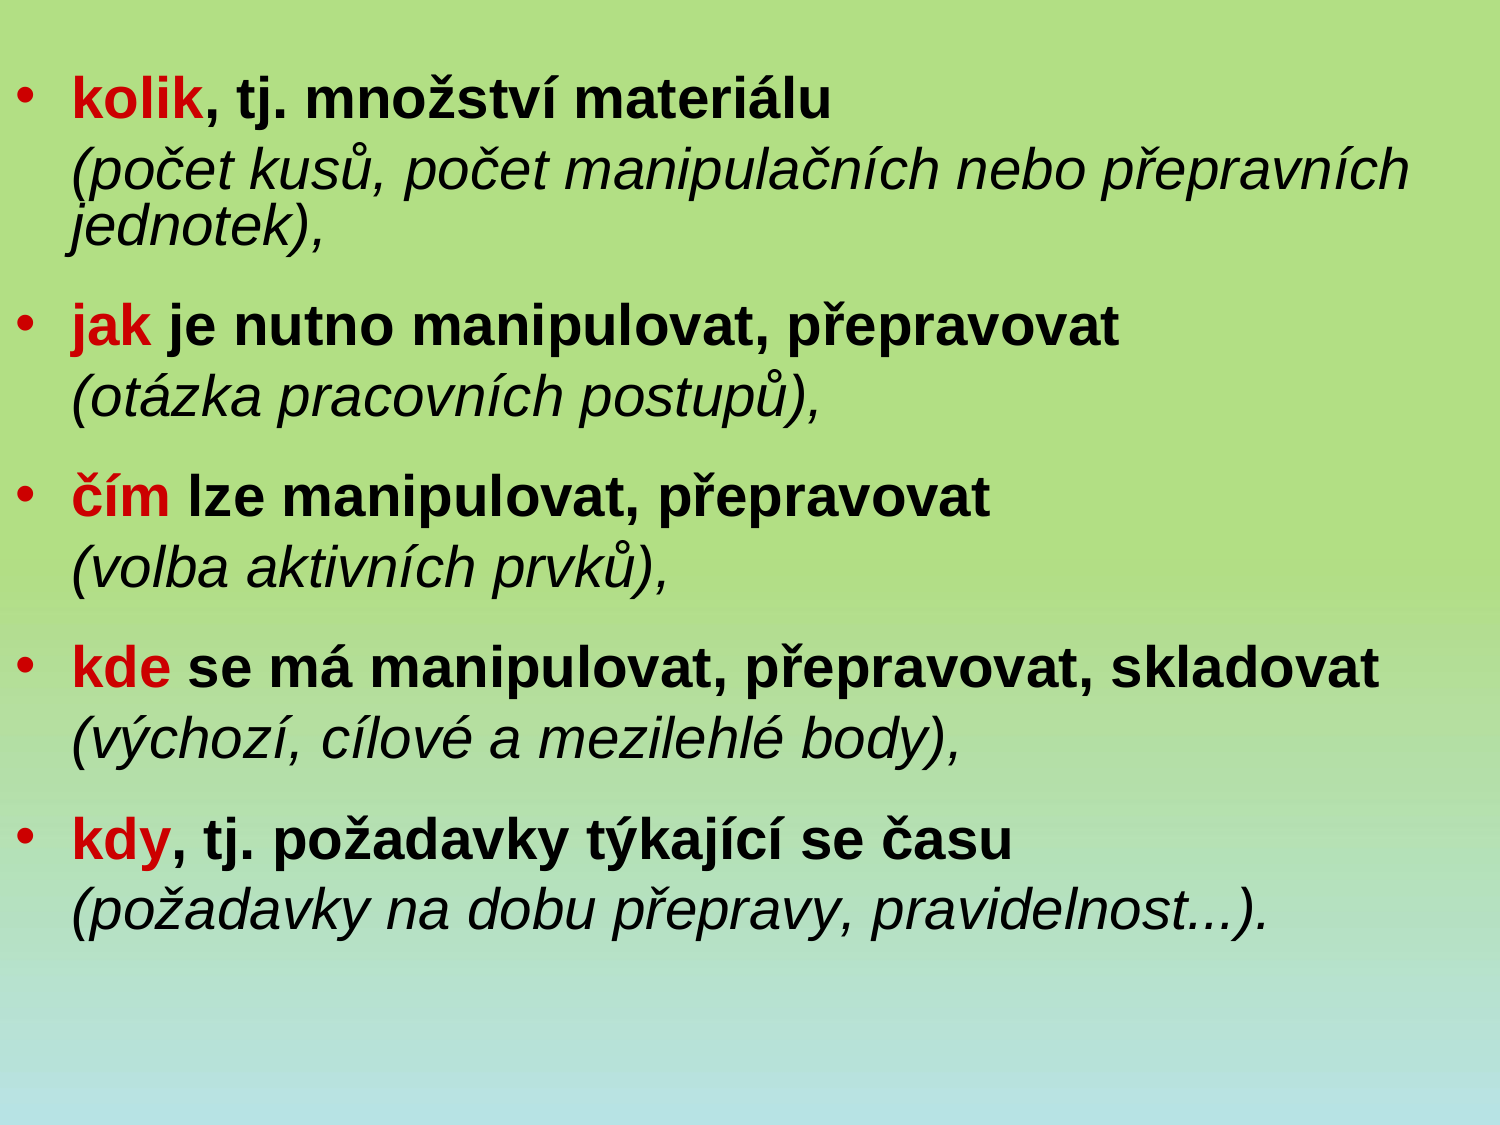

# kolik, tj. množství materiálu
	(počet kusů, počet manipulačních nebo přepravních jednotek),
jak je nutno manipulovat, přepravovat
	(otázka pracovních postupů),
čím lze manipulovat, přepravovat
	(volba aktivních prvků),
kde se má manipulovat, přepravovat, skladovat
	(výchozí, cílové a mezilehlé body),
kdy, tj. požadavky týkající se času
	(požadavky na dobu přepravy, pravidelnost...).